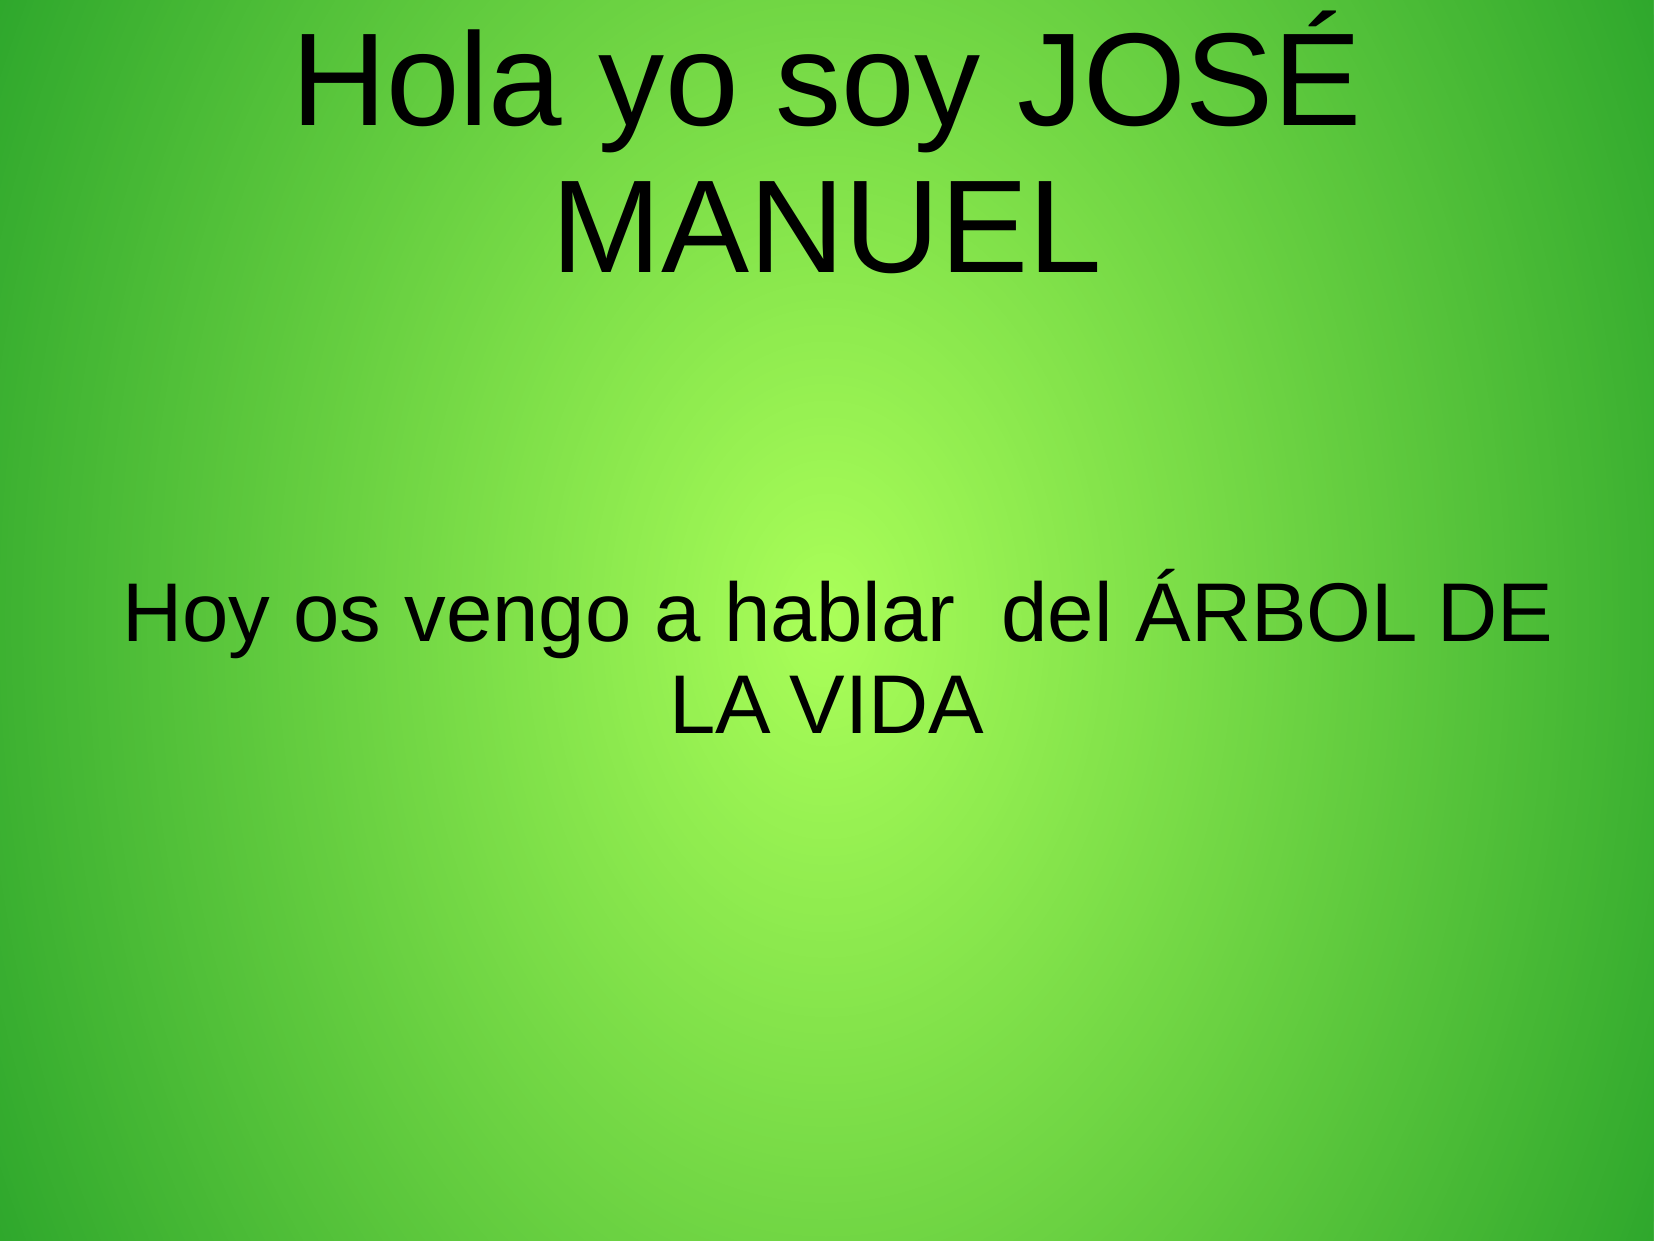

# Hola yo soy JOSÉ MANUEL
 Hoy os vengo a hablar del ÁRBOL DE LA VIDA